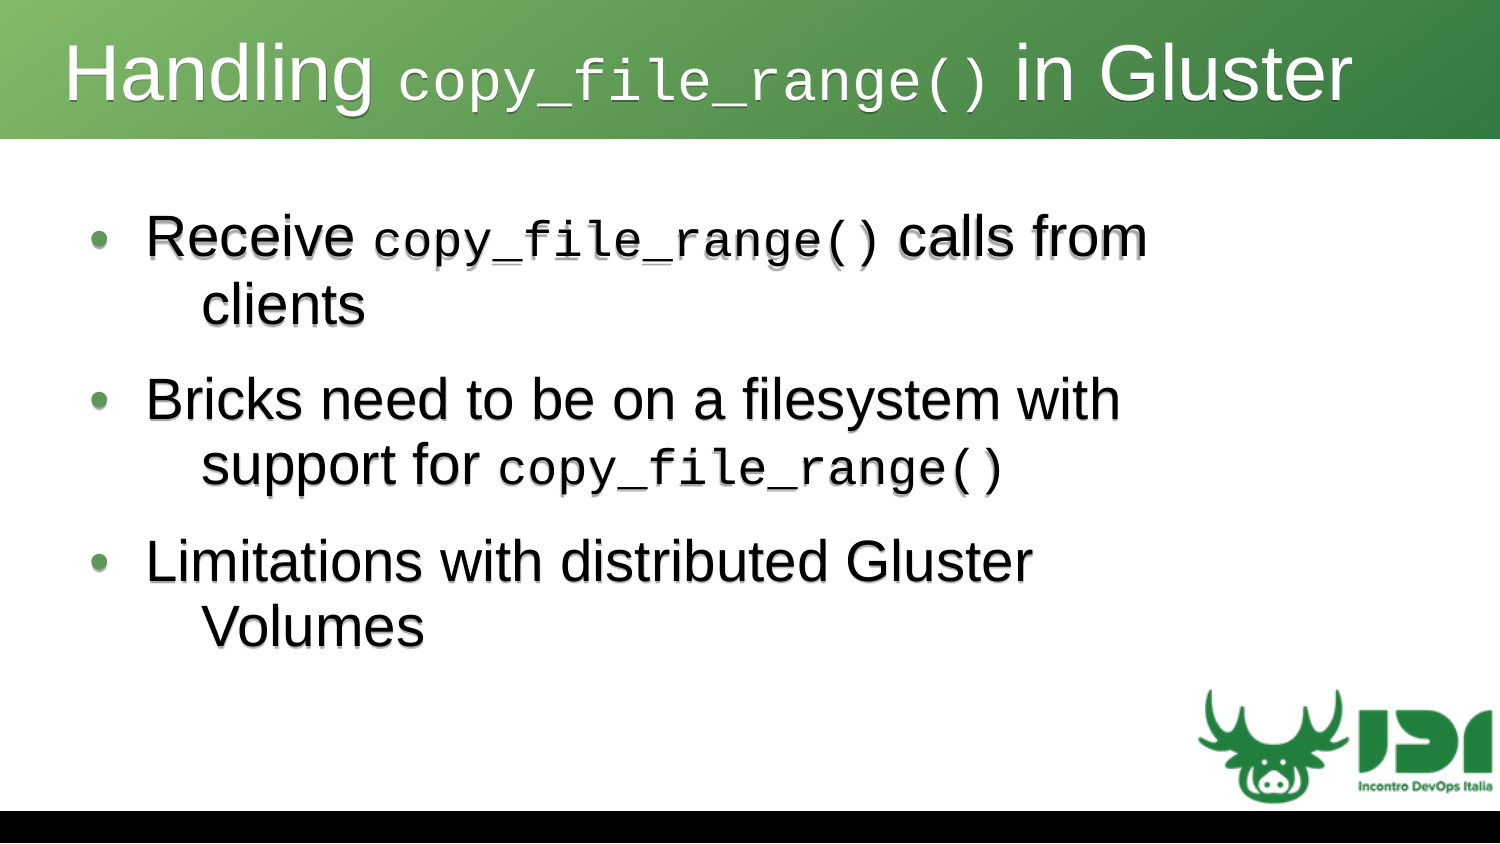

# Handling copy_file_range() in Gluster
Receive copy_file_range() calls from clients
Bricks need to be on a filesystem with support for copy_file_range()
Limitations with distributed Gluster Volumes